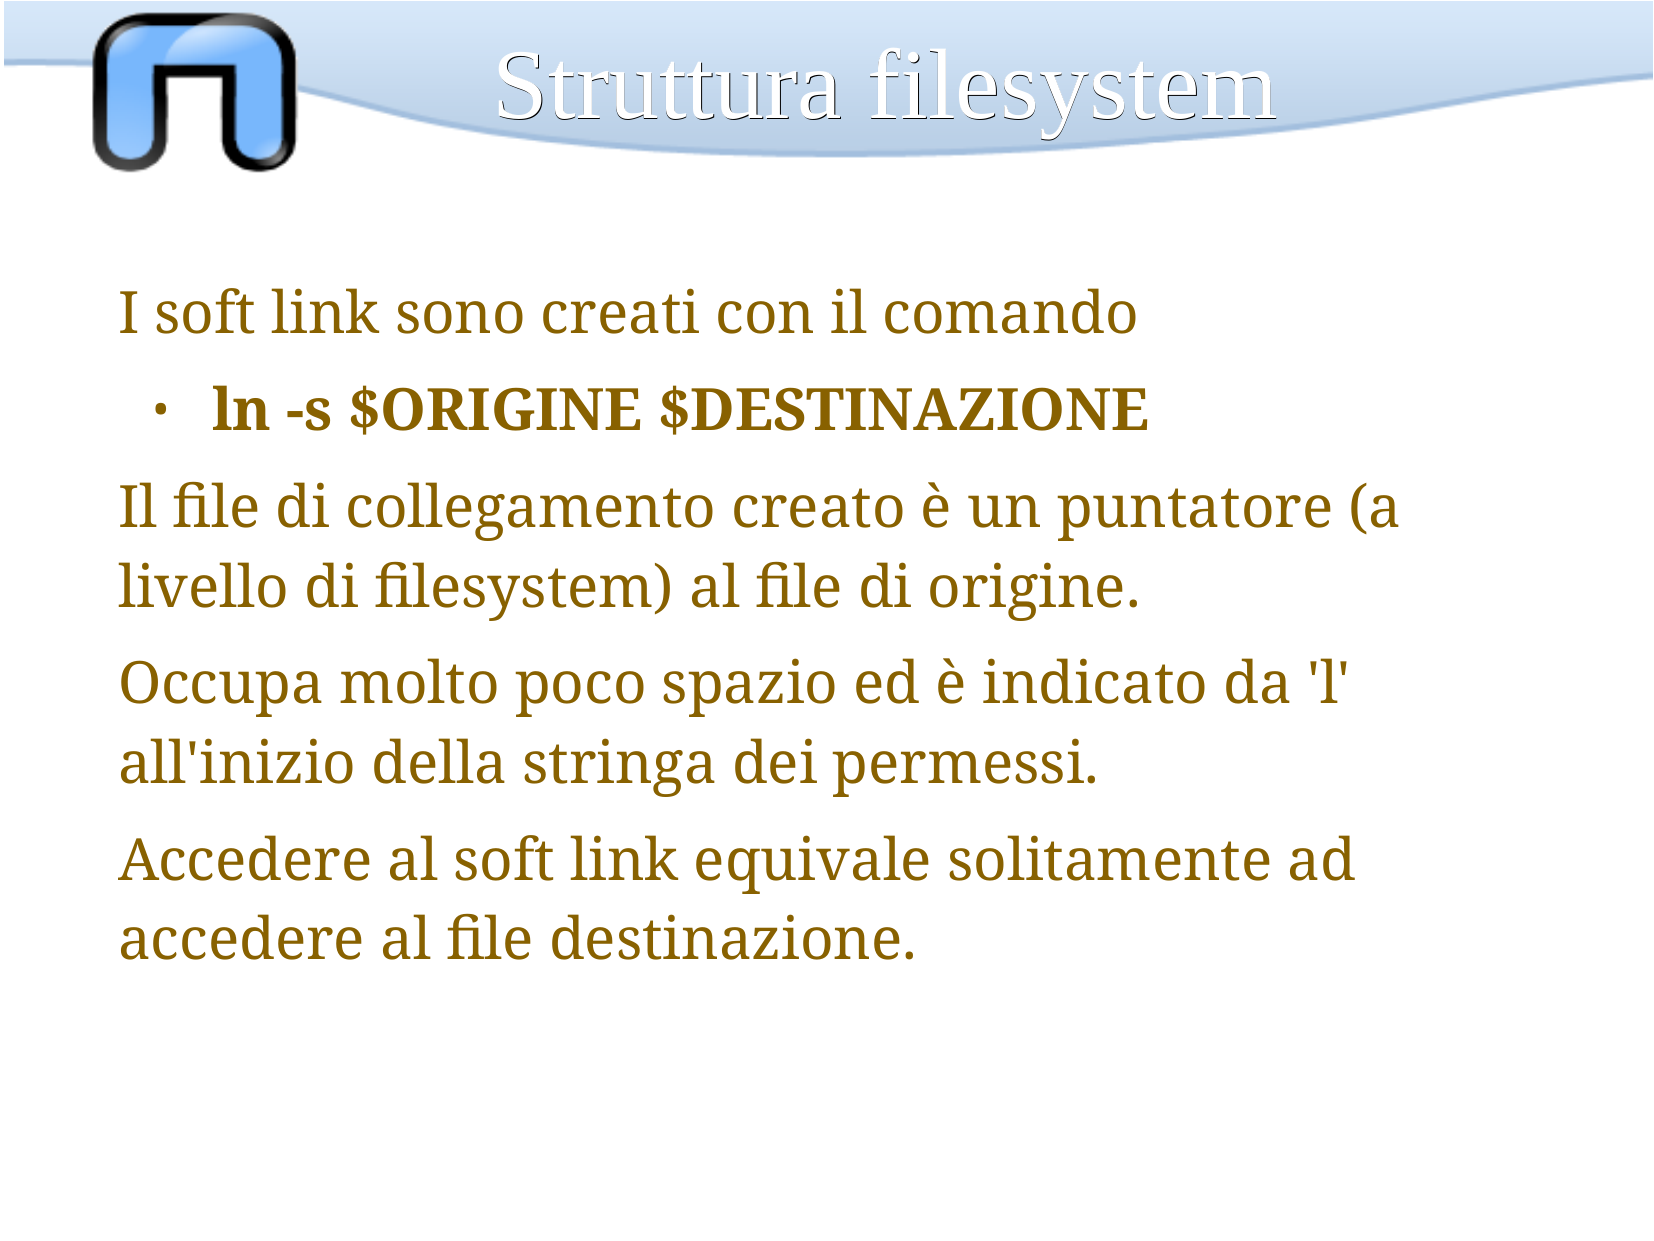

Struttura filesystem
# I soft link sono creati con il comando
ln -s $ORIGINE $DESTINAZIONE
Il file di collegamento creato è un puntatore (a livello di filesystem) al file di origine.
Occupa molto poco spazio ed è indicato da 'l' all'inizio della stringa dei permessi.
Accedere al soft link equivale solitamente ad accedere al file destinazione.